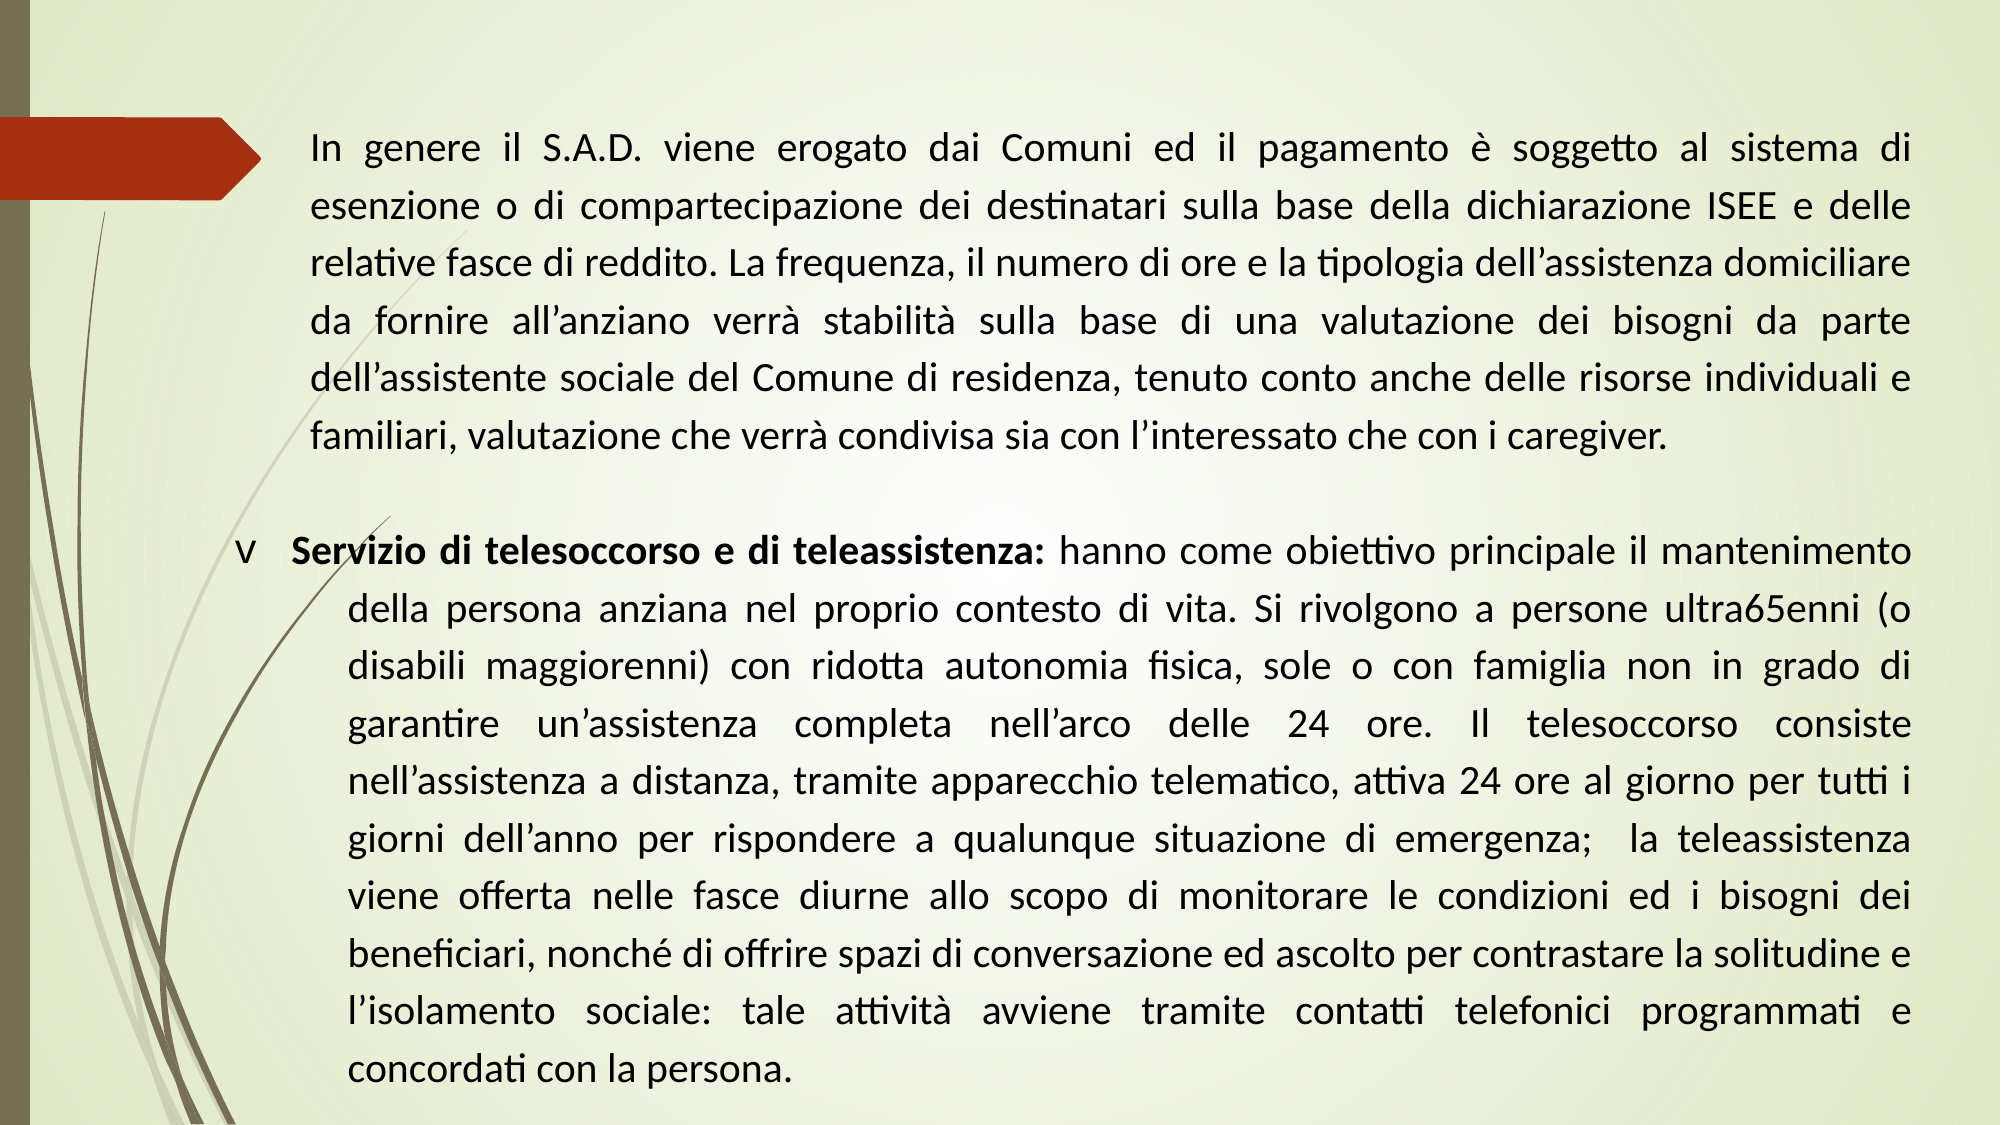

In genere il S.A.D. viene erogato dai Comuni ed il pagamento è soggetto al sistema di esenzione o di compartecipazione dei destinatari sulla base della dichiarazione ISEE e delle relative fasce di reddito. La frequenza, il numero di ore e la tipologia dell’assistenza domiciliare da fornire all’anziano verrà stabilità sulla base di una valutazione dei bisogni da parte dell’assistente sociale del Comune di residenza, tenuto conto anche delle risorse individuali e familiari, valutazione che verrà condivisa sia con l’interessato che con i caregiver.
Servizio di telesoccorso e di teleassistenza: hanno come obiettivo principale il mantenimento della persona anziana nel proprio contesto di vita. Si rivolgono a persone ultra65enni (o disabili maggiorenni) con ridotta autonomia fisica, sole o con famiglia non in grado di garantire un’assistenza completa nell’arco delle 24 ore. Il telesoccorso consiste nell’assistenza a distanza, tramite apparecchio telematico, attiva 24 ore al giorno per tutti i giorni dell’anno per rispondere a qualunque situazione di emergenza; la teleassistenza viene offerta nelle fasce diurne allo scopo di monitorare le condizioni ed i bisogni dei beneficiari, nonché di offrire spazi di conversazione ed ascolto per contrastare la solitudine e l’isolamento sociale: tale attività avviene tramite contatti telefonici programmati e concordati con la persona.